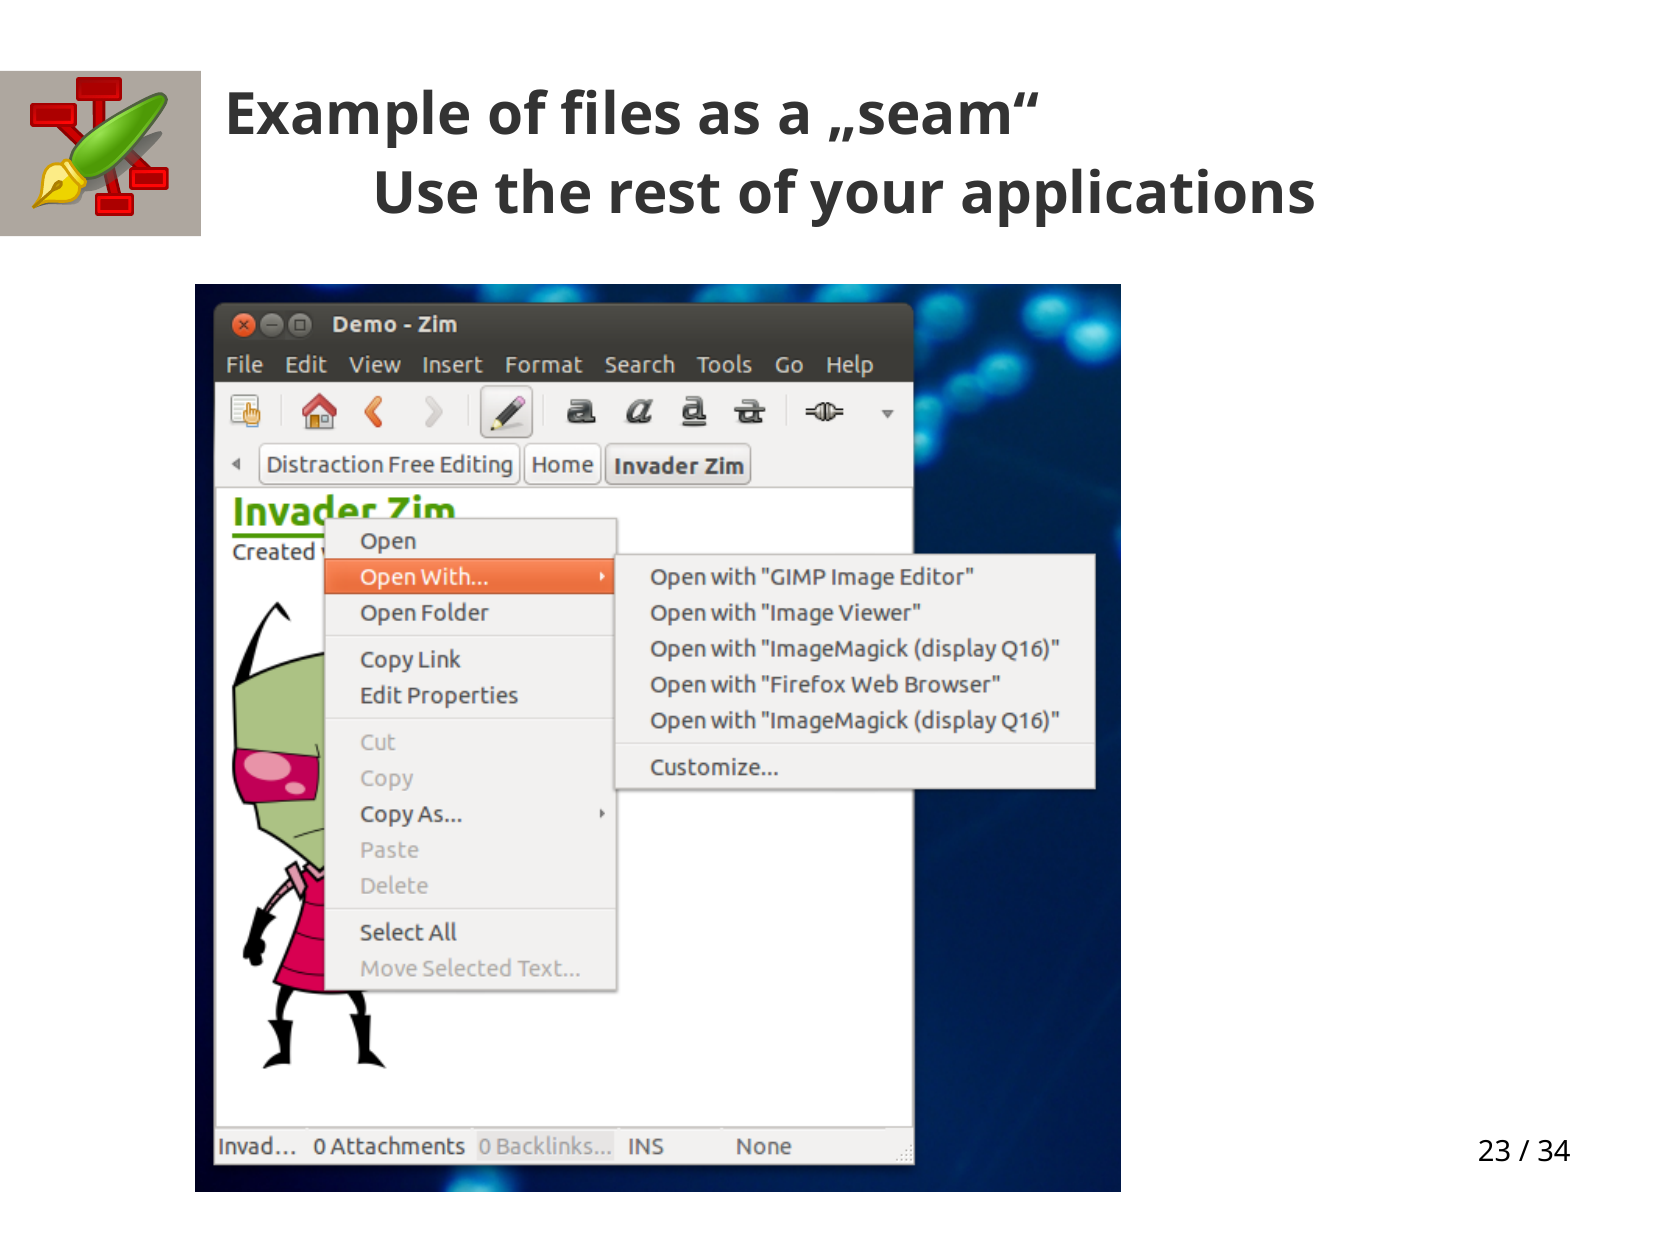

# Example of files as a „seam“ Use the rest of your applications
23